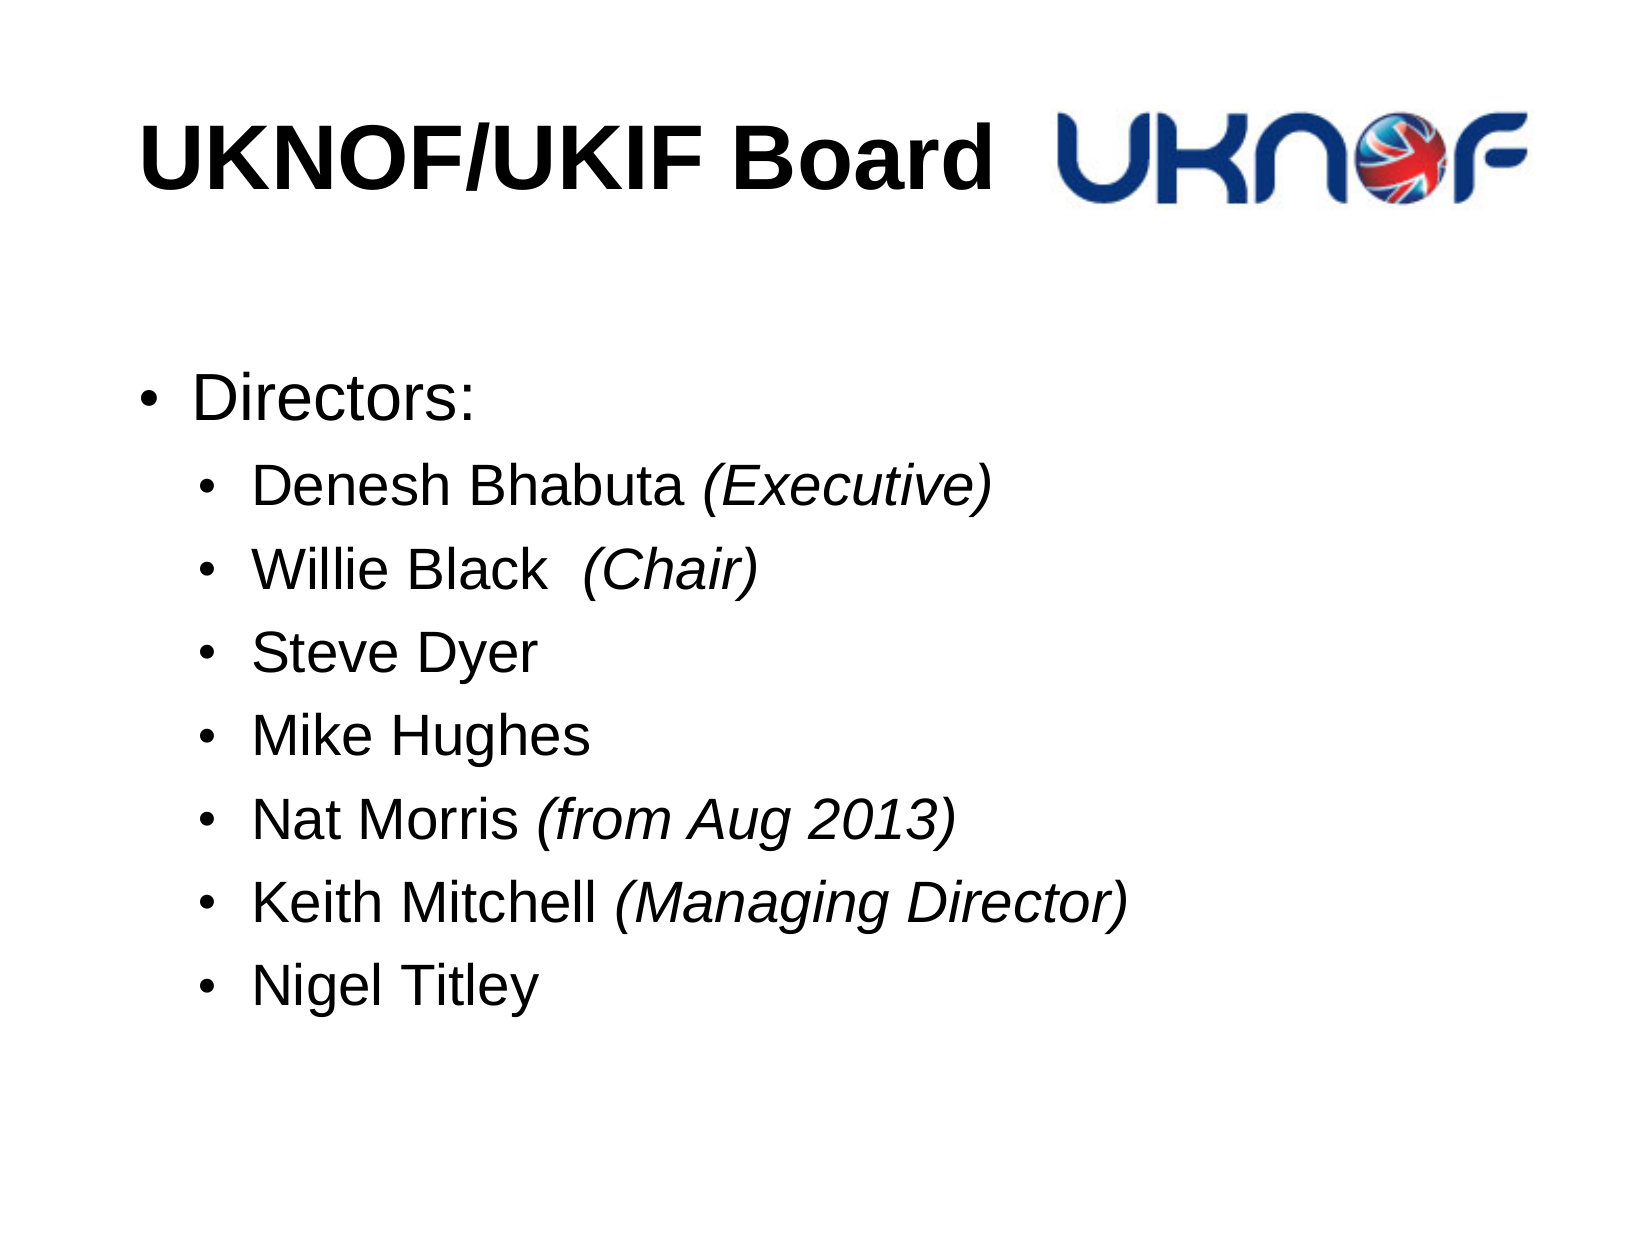

# UKNOF/UKIF Board
Directors:
Denesh Bhabuta (Executive)
Willie Black (Chair)
Steve Dyer
Mike Hughes
Nat Morris (from Aug 2013)
Keith Mitchell (Managing Director)
Nigel Titley